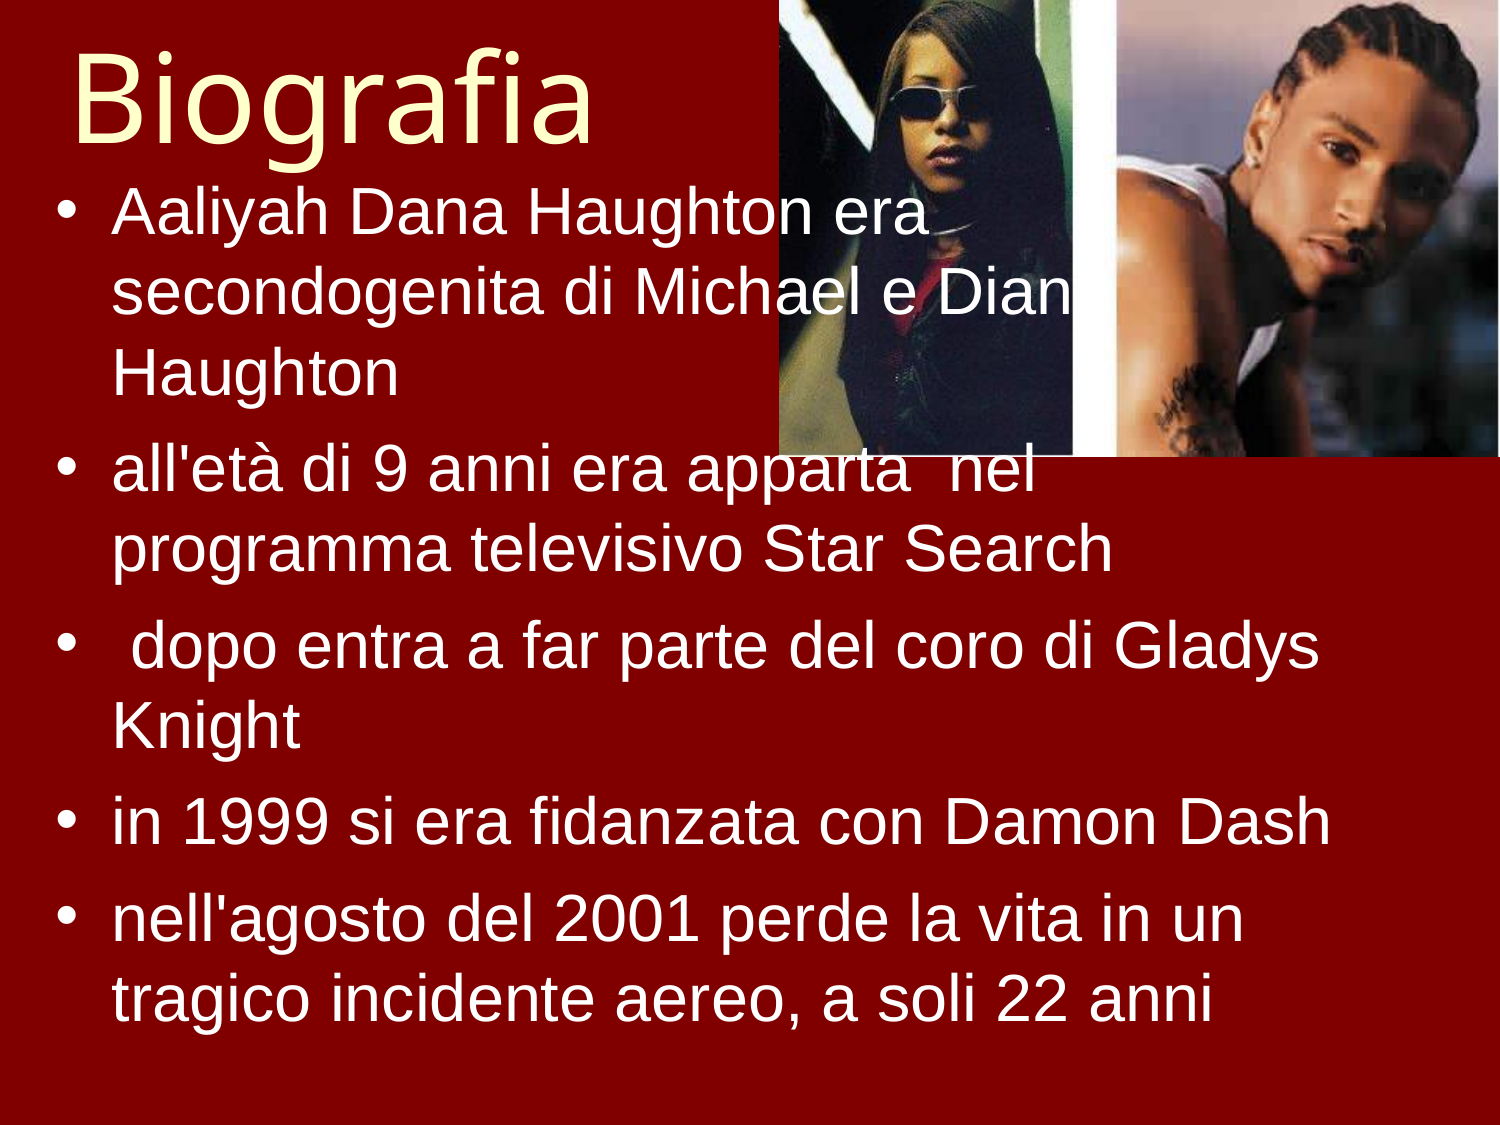

Biografia
Aaliyah Dana Haughton era secondogenita di Michael e Diane Haughton
all'età di 9 anni era apparta nel programma televisivo Star Search
 dopo entra a far parte del coro di Gladys Knight
in 1999 si era fidanzata con Damon Dash
nell'agosto del 2001 perde la vita in un tragico incidente aereo, a soli 22 anni